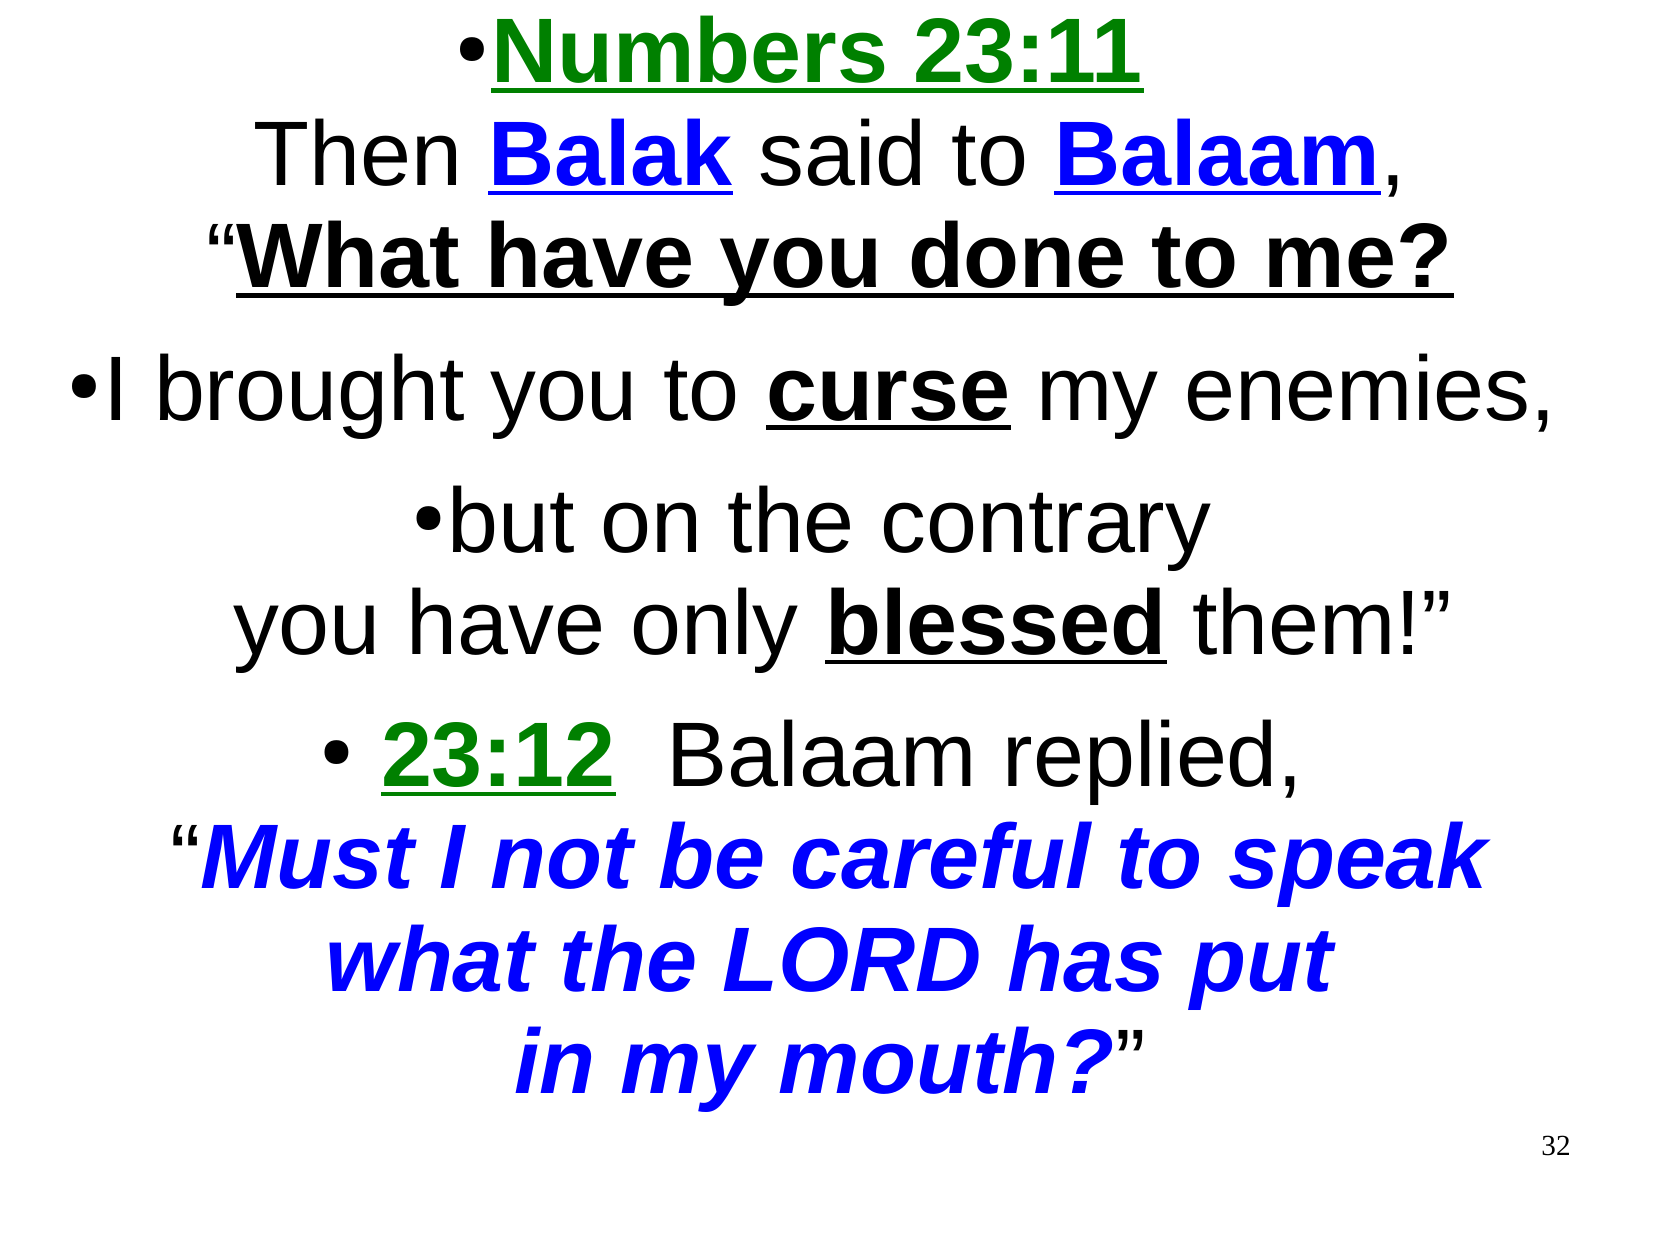

# Numbers 23:11  Then Balak said to Balaam, “What have you done to me?
I brought you to curse my enemies,
but on the contrary
you have only blessed them!”
 23:12  Balaam replied,
“Must I not be careful to speak
what the LORD has put
in my mouth?”
32